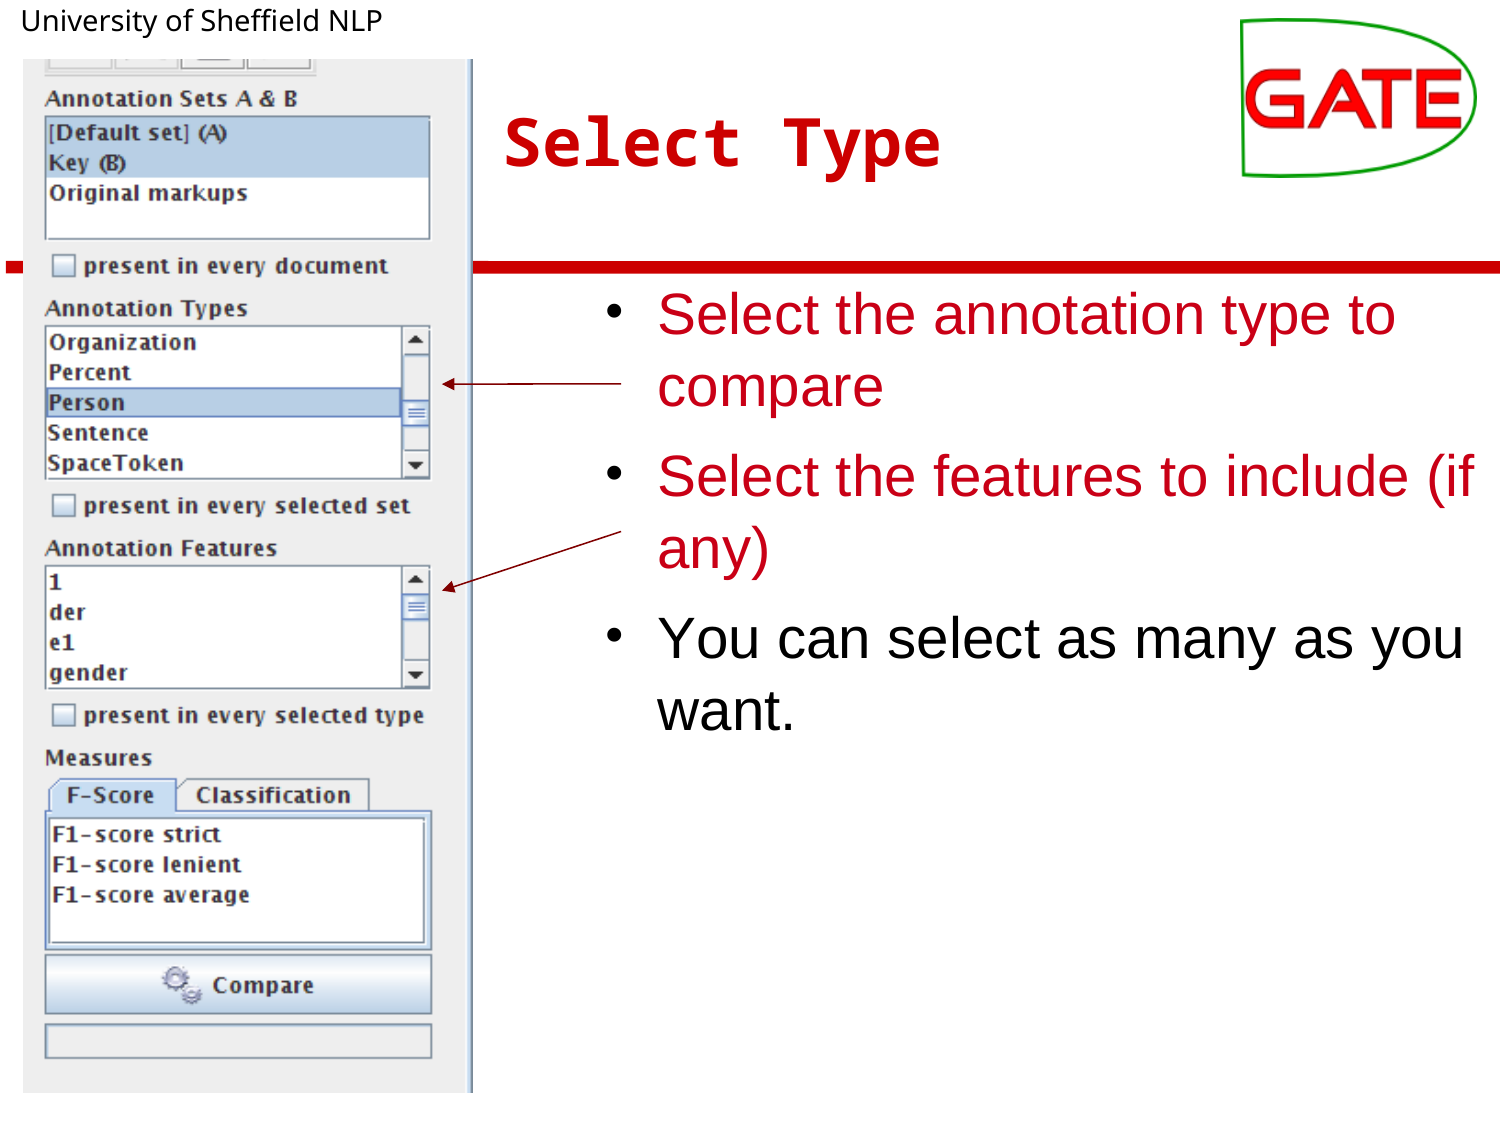

# Select Type
Select the annotation type to compare
Select the features to include (if any)
You can select as many as you want.